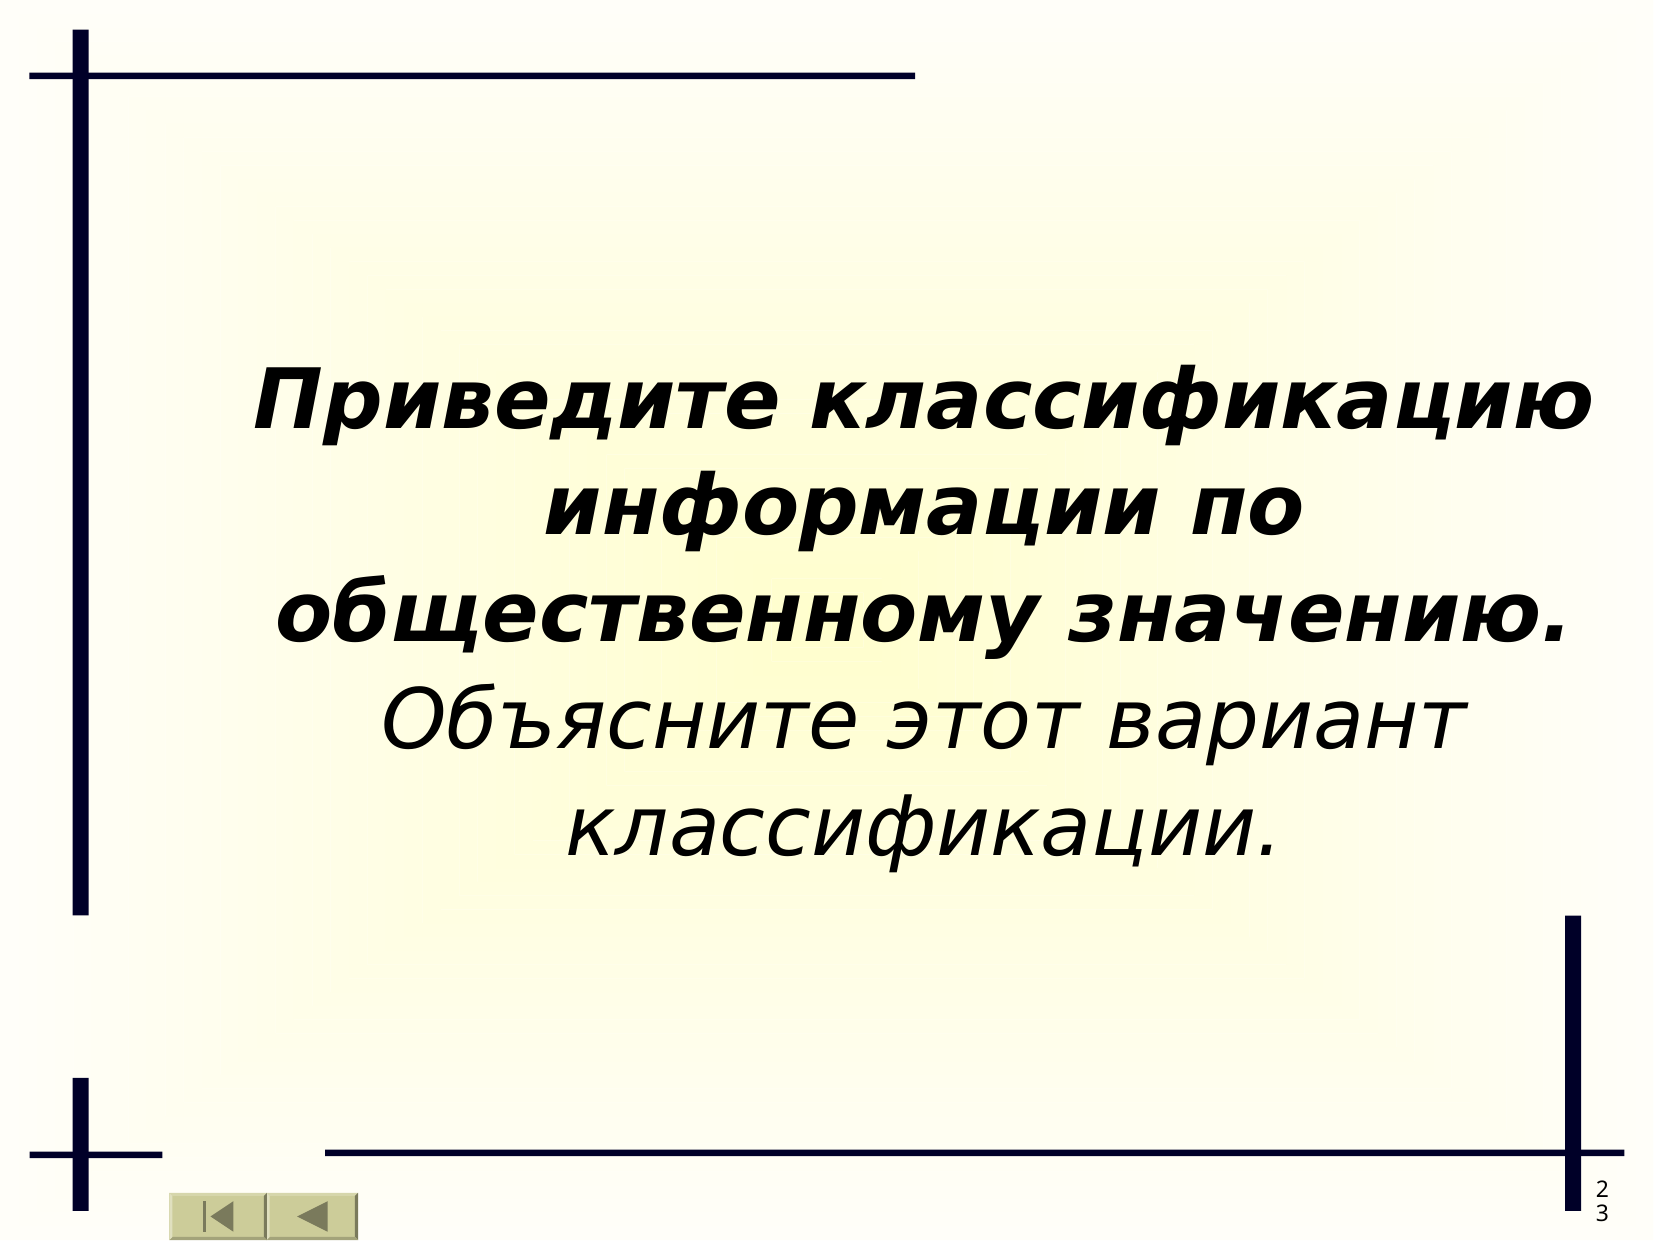

Приведите классификацию информации по общественному значению.
Объясните этот вариант классификации.